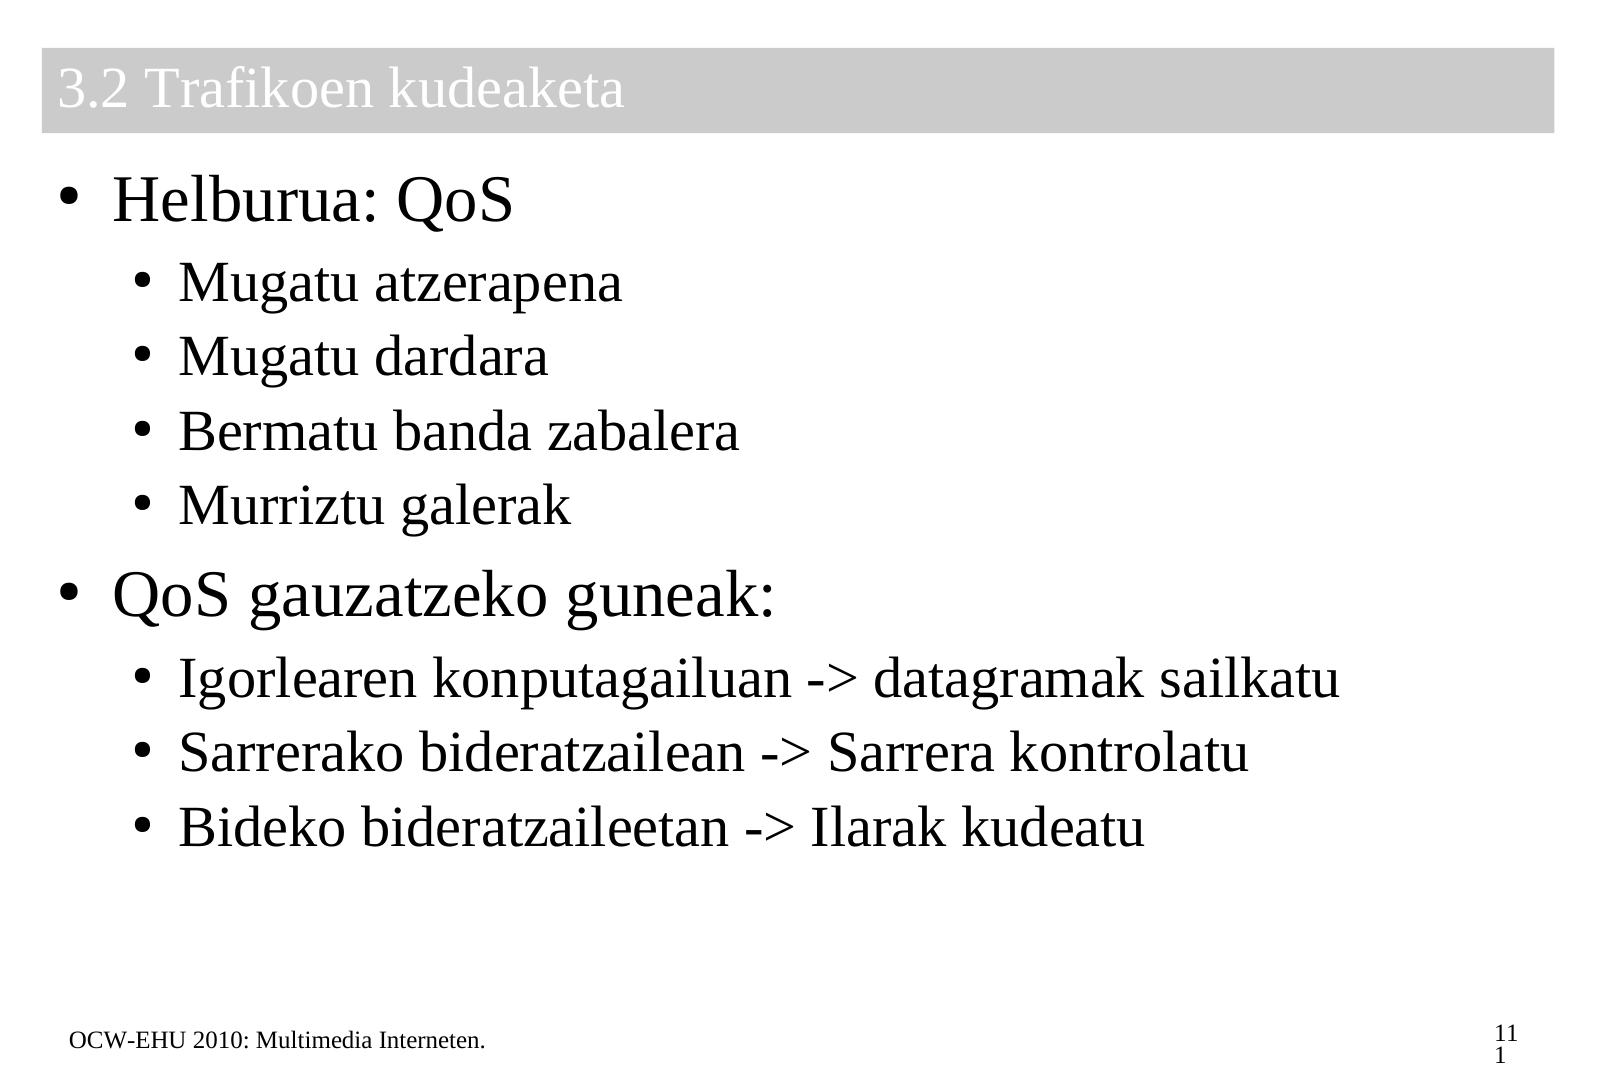

# 3.2 Trafikoen kudeaketa
Helburua: QoS
Mugatu atzerapena
Mugatu dardara
Bermatu banda zabalera
Murriztu galerak
QoS gauzatzeko guneak:
Igorlearen konputagailuan -> datagramak sailkatu
Sarrerako bideratzailean -> Sarrera kontrolatu
Bideko bideratzaileetan -> Ilarak kudeatu
111